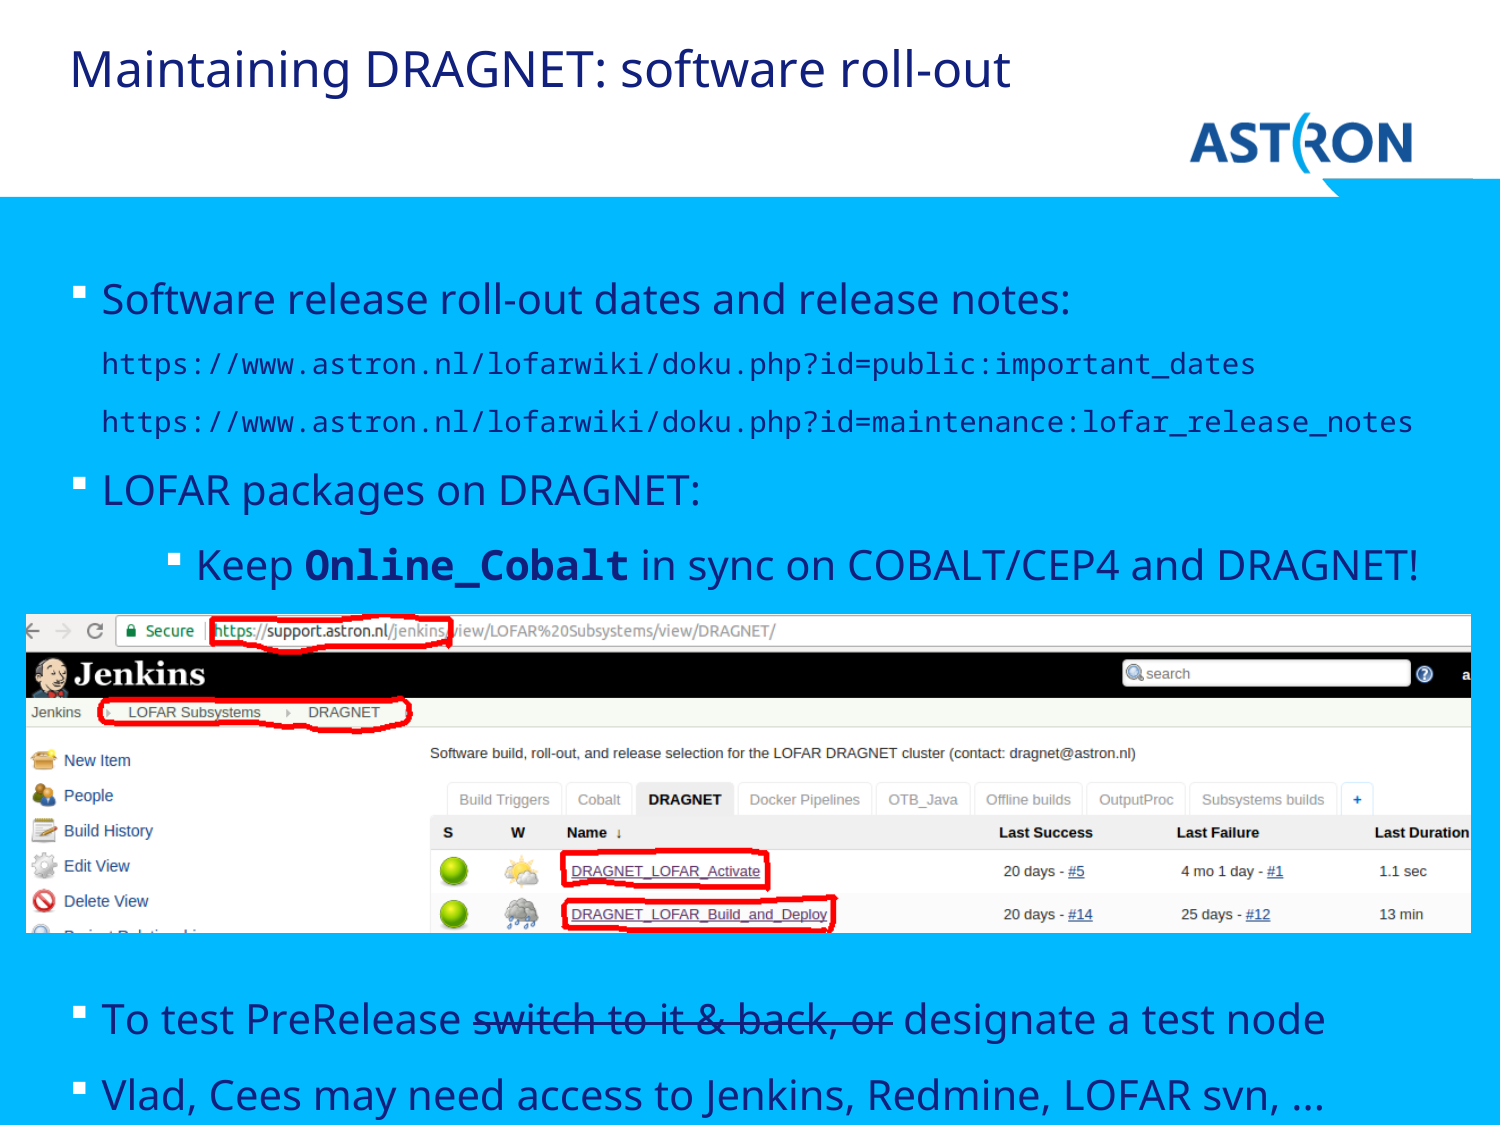

# Maintaining DRAGNET: software roll-out
Software release roll-out dates and release notes:
https://www.astron.nl/lofarwiki/doku.php?id=public:important_dates
https://www.astron.nl/lofarwiki/doku.php?id=maintenance:lofar_release_notes
LOFAR packages on DRAGNET:
Keep Online_Cobalt in sync on COBALT/CEP4 and DRAGNET!
To test PreRelease switch to it & back, or designate a test node
Vlad, Cees may need access to Jenkins, Redmine, LOFAR svn, ...
10